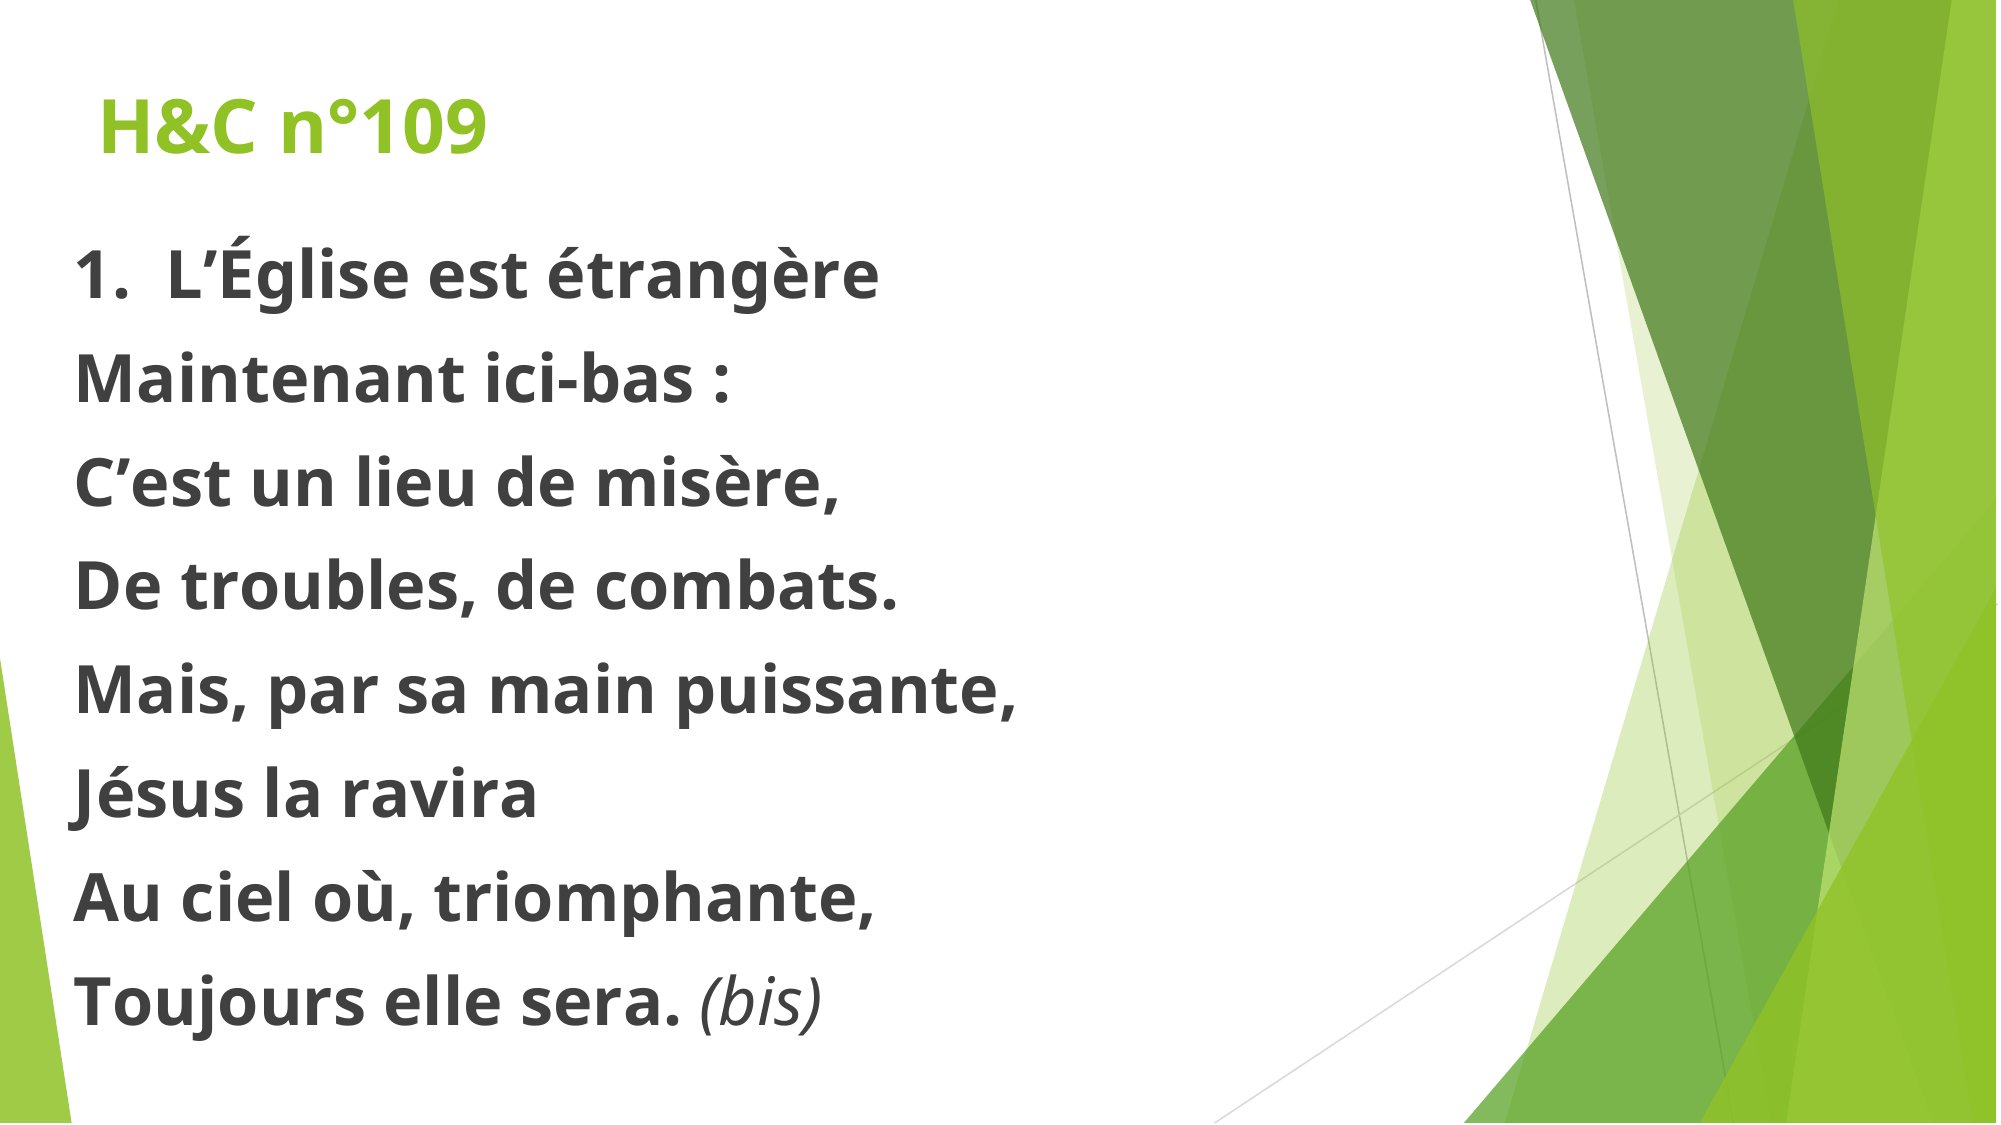

H&C n°109
1. L’Église est étrangère
Maintenant ici-bas :
C’est un lieu de misère,
De troubles, de combats.
Mais, par sa main puissante,
Jésus la ravira
Au ciel où, triomphante,
Toujours elle sera. (bis)